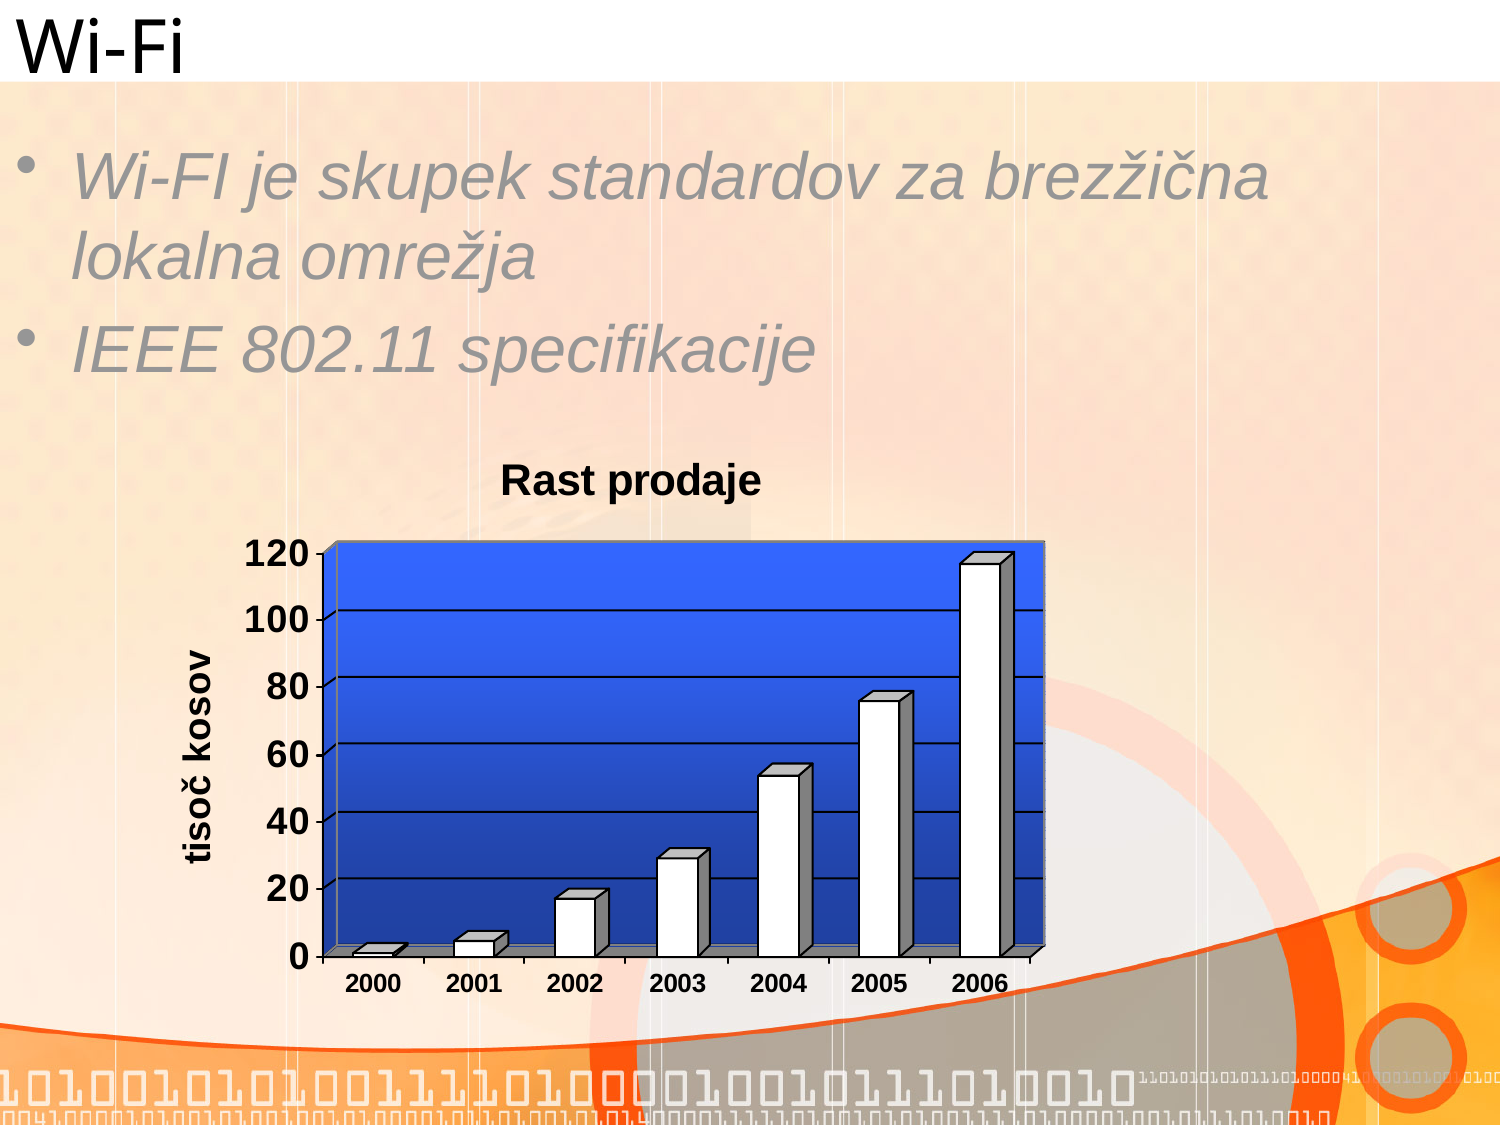

# Wi-Fi
Wi-FI je skupek standardov za brezžična lokalna omrežja
IEEE 802.11 specifikacije